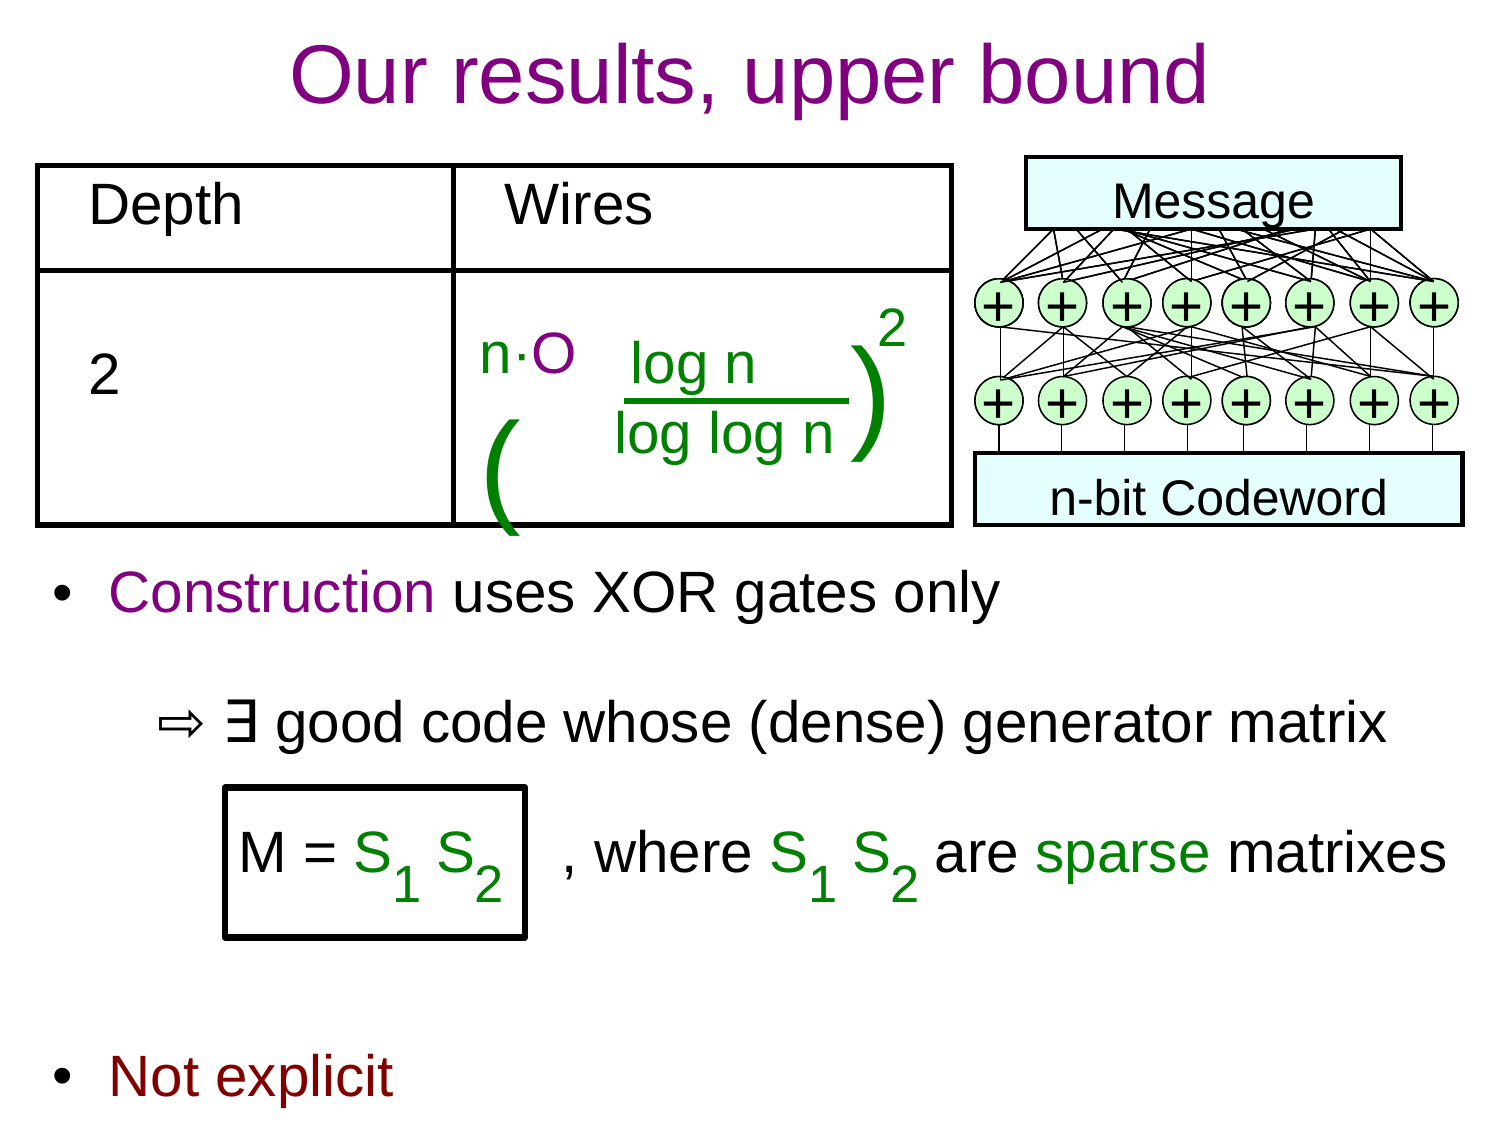

# Our results, upper bound
Message
| Depth | Wires |
| --- | --- |
| 2 | |
+
+
+
+
+
+
+
+
+
+
+
+
+
+
+
+
+
+
+
+
2
)
n·O(
 log n
log log n
+
+
+
+
+
+
+
+
+
+
n-bit Codeword
Construction uses XOR gates only
 ⇨ ∃ good code whose (dense) generator matrix
 M = S1 S2 , where S1 S2 are sparse matrixes
Not explicit